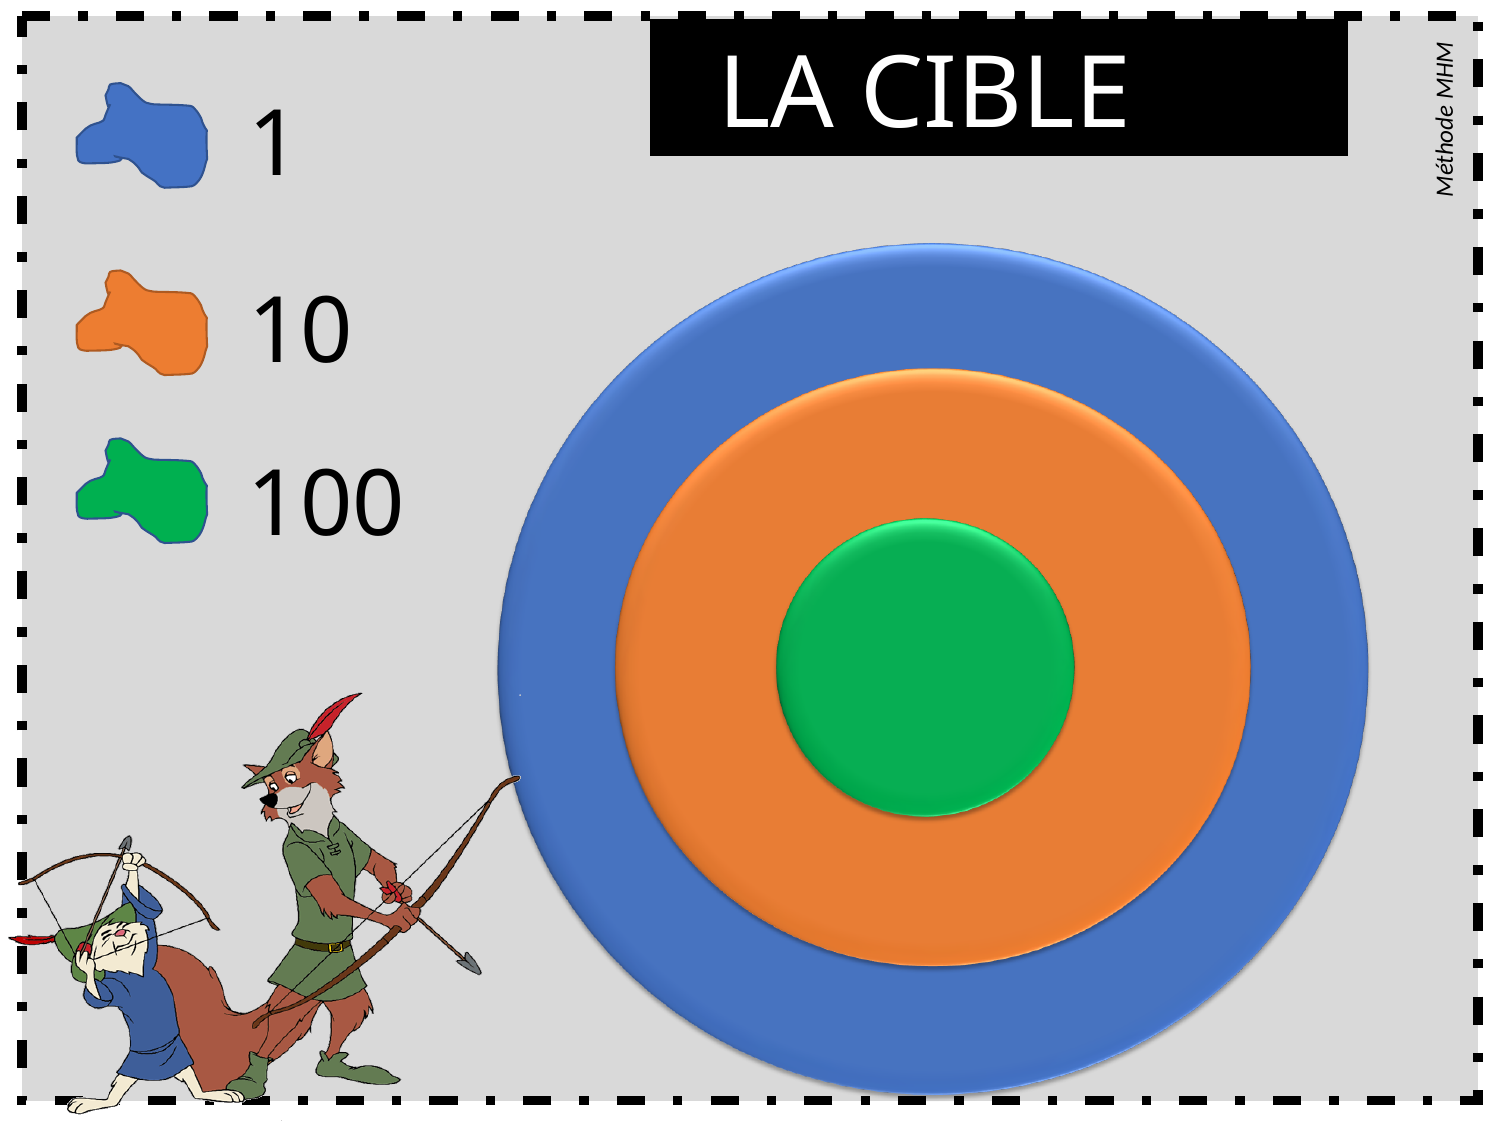

ReCreatisse.com
 LA CIBLE
1
Méthode MHM
10
100